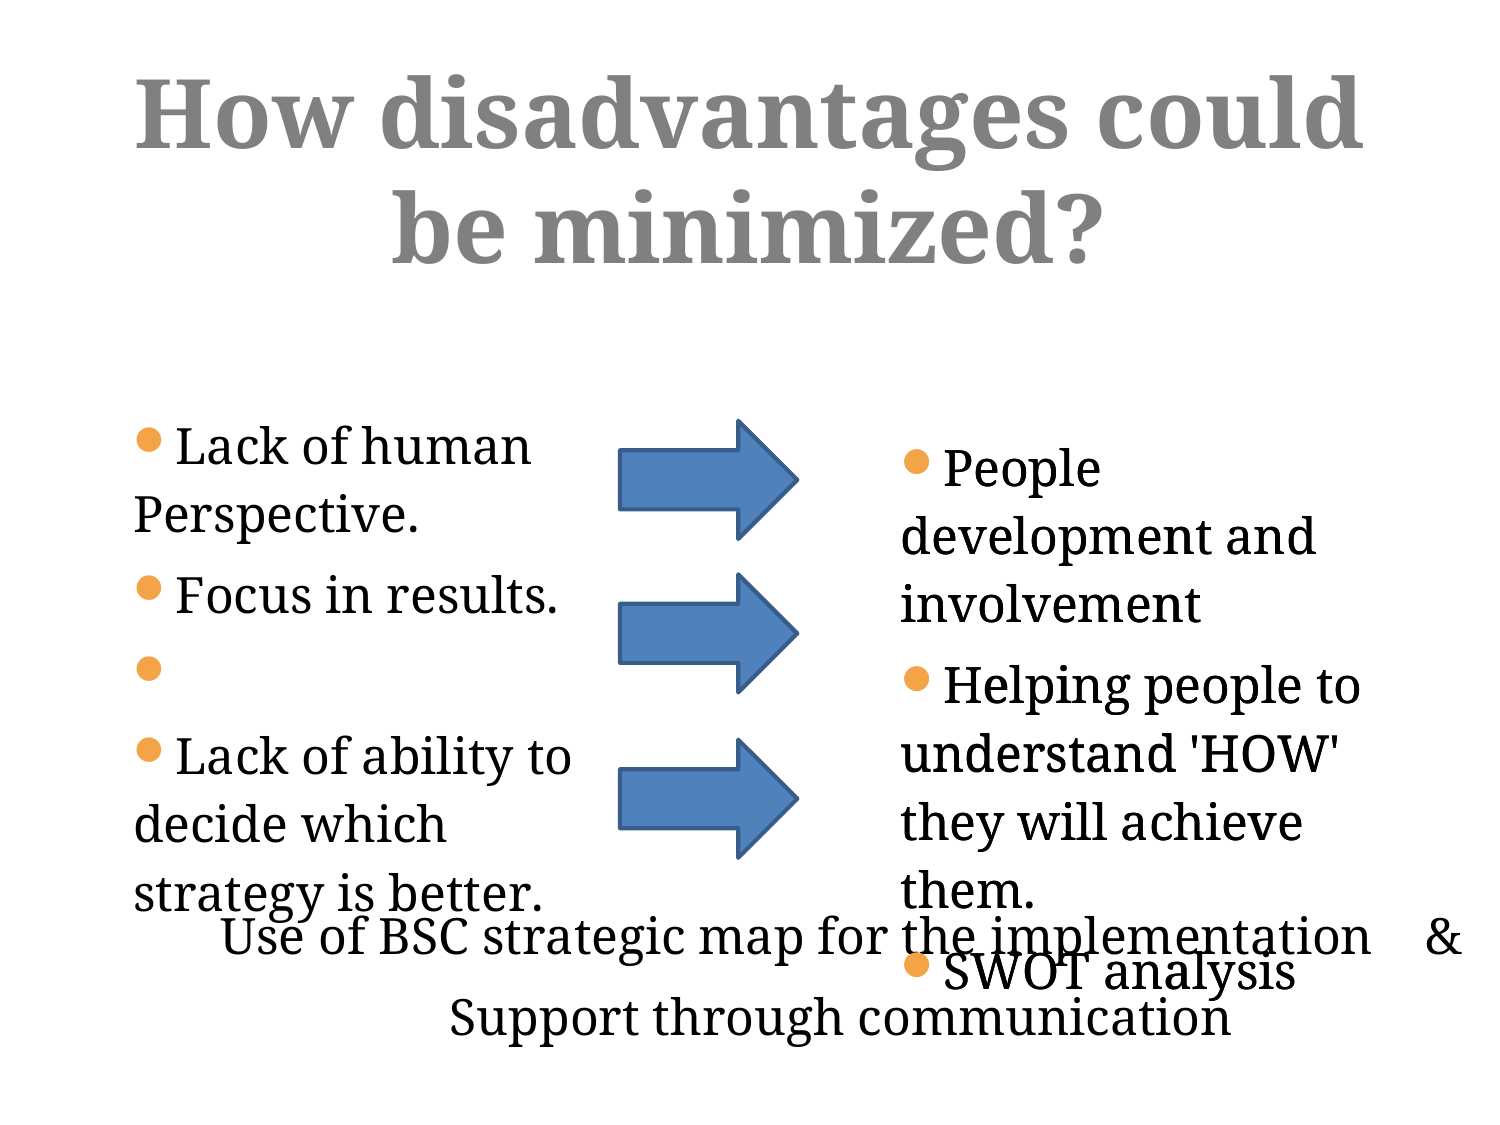

# How disadvantages could be minimized?
People development and involvement
Helping people to understand 'HOW' they will achieve them.
SWOT analysis
People development and involvement
Helping people to understand 'HOW' they will achieve them.
SWOT analysis
Lack of human Perspective.
Focus in results.
Lack of ability to decide which strategy is better.
Use of BSC strategic map for the implementation &
Support through communication